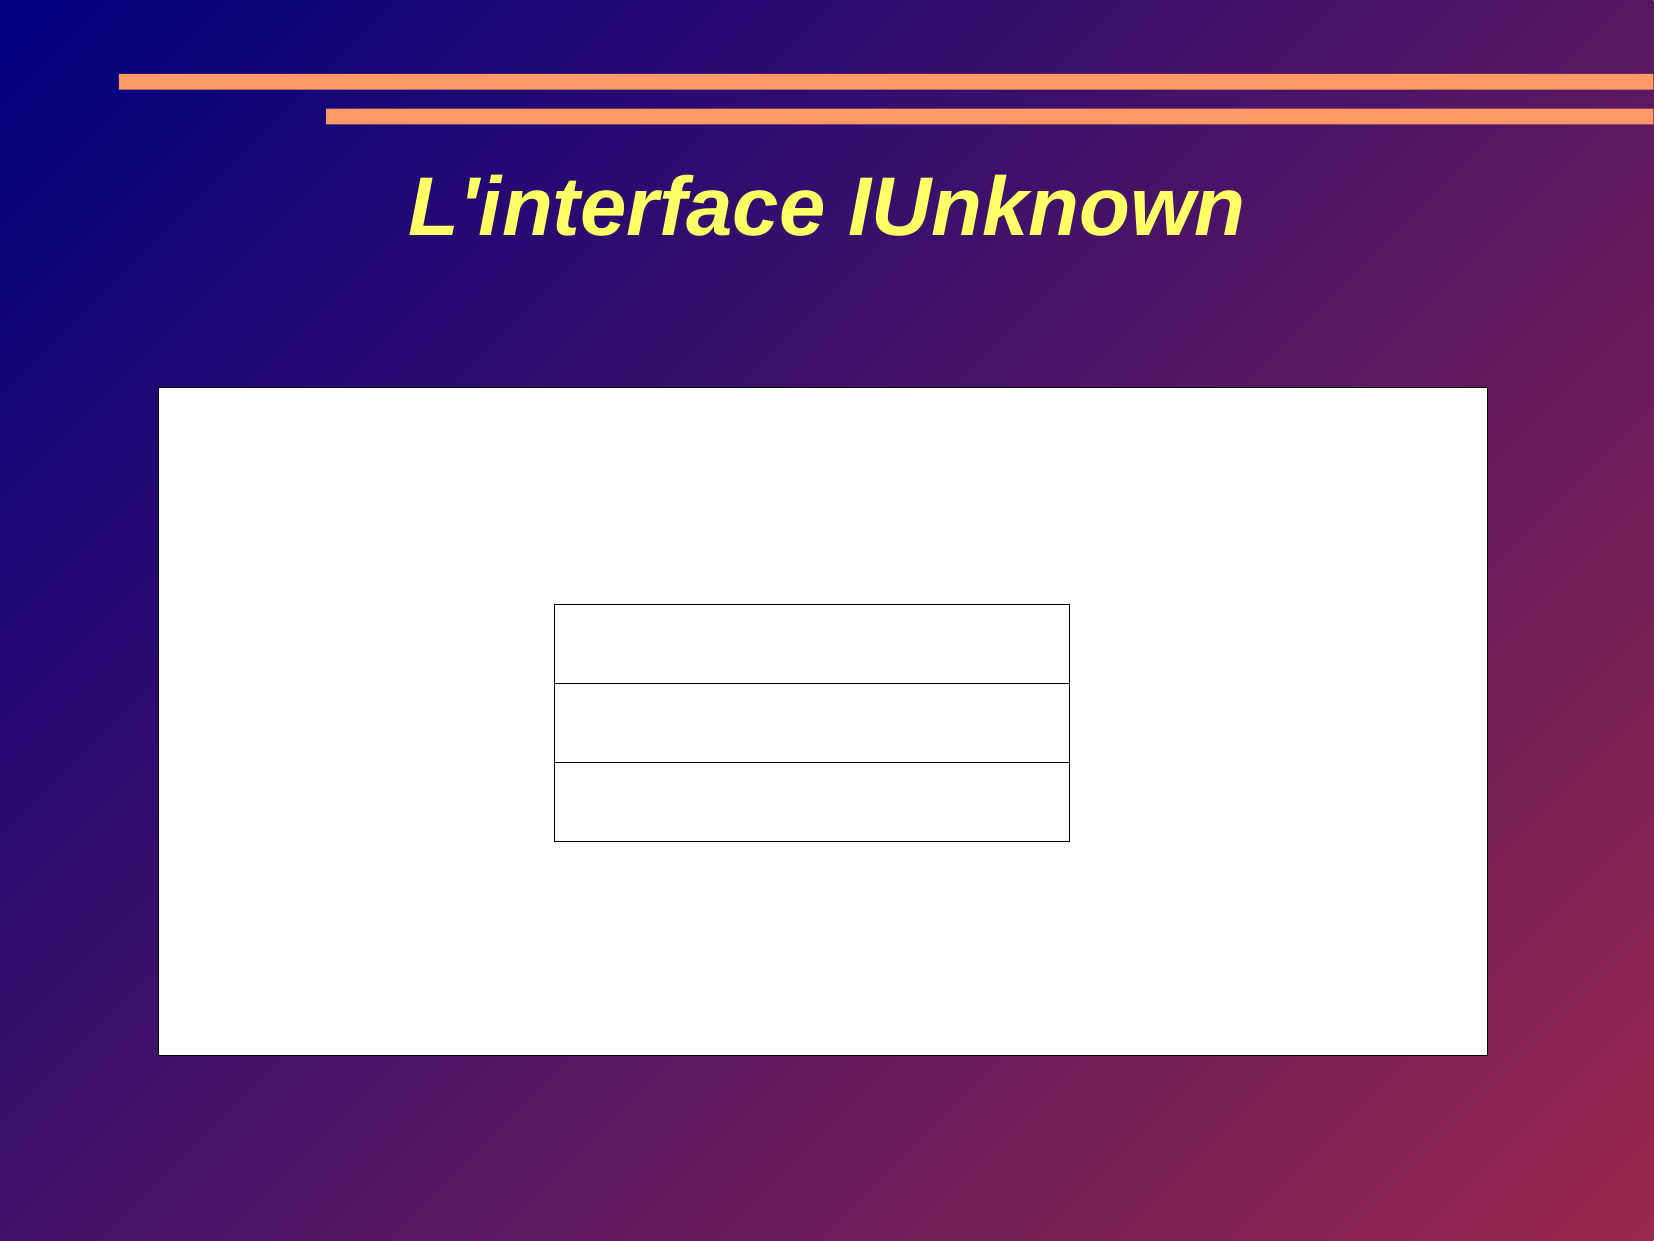

# L'interface IUnknown
IUnknown
AddRef
Release
QueryInterface